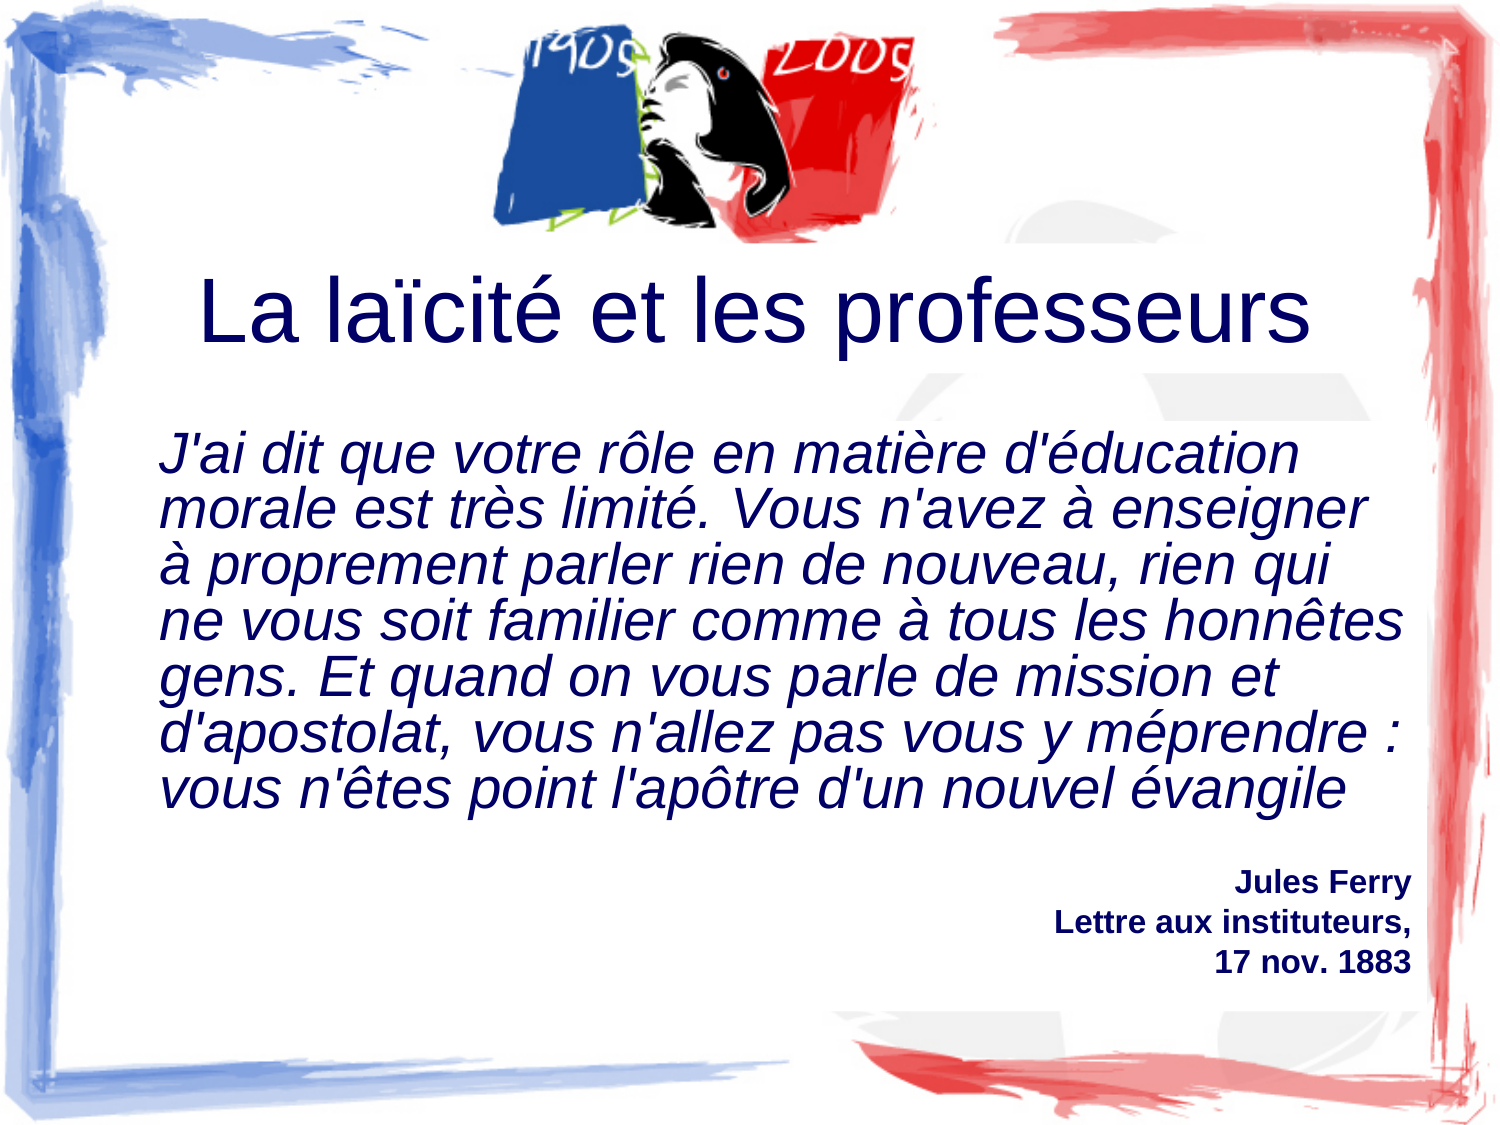

# La laïcité et les professeurs
	J'ai dit que votre rôle en matière d'éducation morale est très limité. Vous n'avez à enseigner à proprement parler rien de nouveau, rien qui ne vous soit familier comme à tous les honnêtes gens. Et quand on vous parle de mission et d'apostolat, vous n'allez pas vous y méprendre : vous n'êtes point l'apôtre d'un nouvel évangile
Jules Ferry
 Lettre aux instituteurs,
 17 nov. 1883